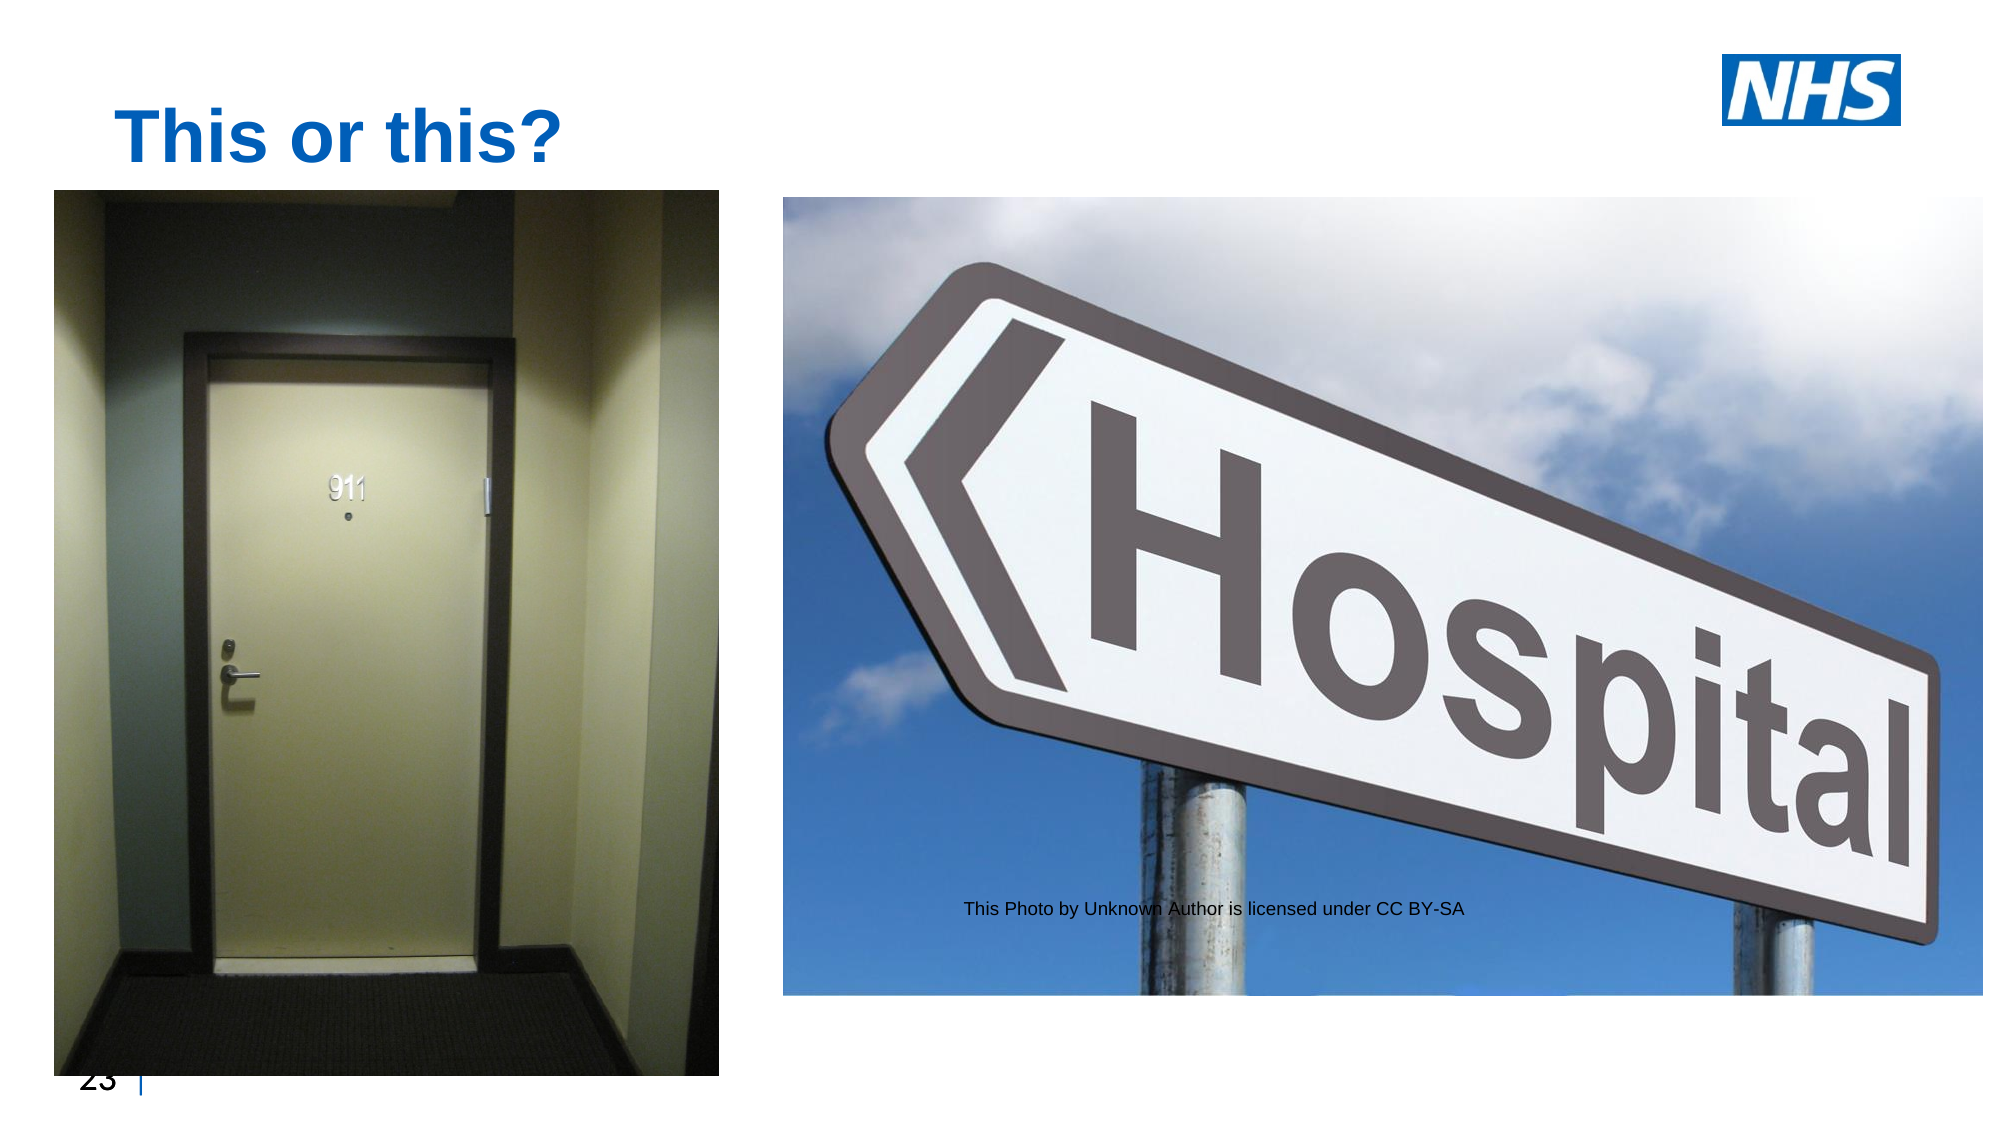

This or this?
#
This Photo by Unknown Author is licensed under CC BY-SA